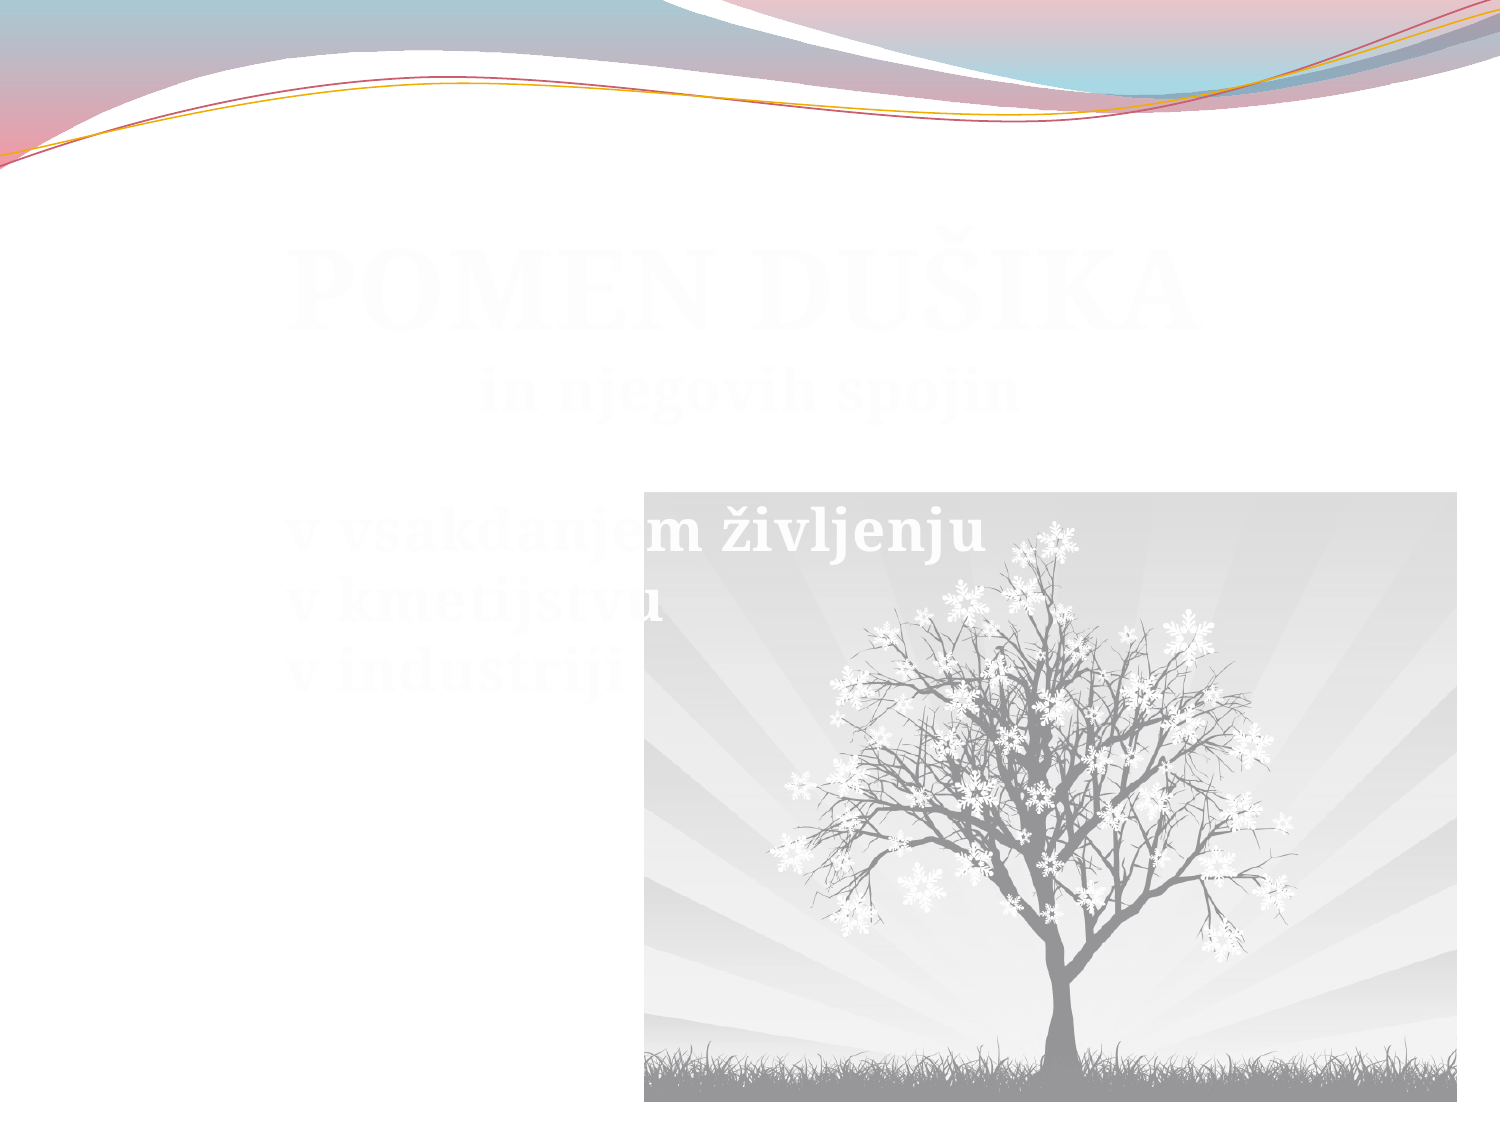

POMEN DUŠIKA
in njegovih spojin
v vsakdanjem življenju
v kmetijstvu
v industriji